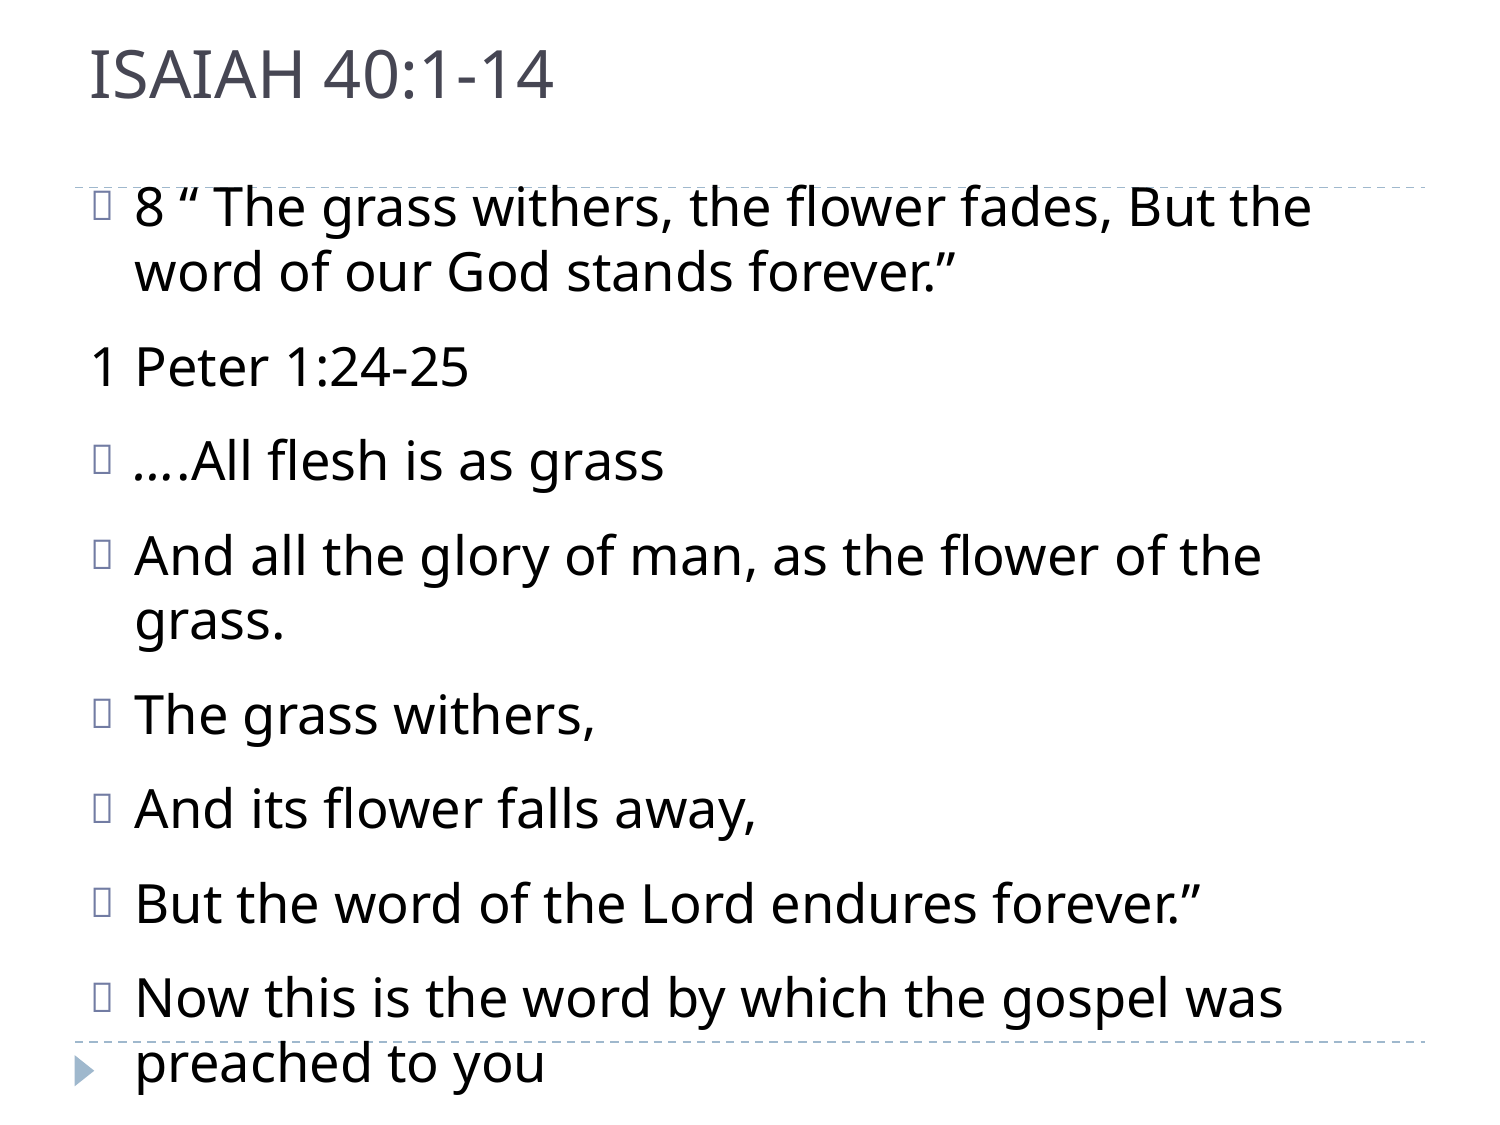

# ISAIAH 40:1-14
8 “ The grass withers, the flower fades, But the word of our God stands forever.”
1 Peter 1:24-25
….All flesh is as grass
And all the glory of man, as the flower of the grass.
The grass withers,
And its flower falls away,
But the word of the Lord endures forever.”
Now this is the word by which the gospel was preached to you